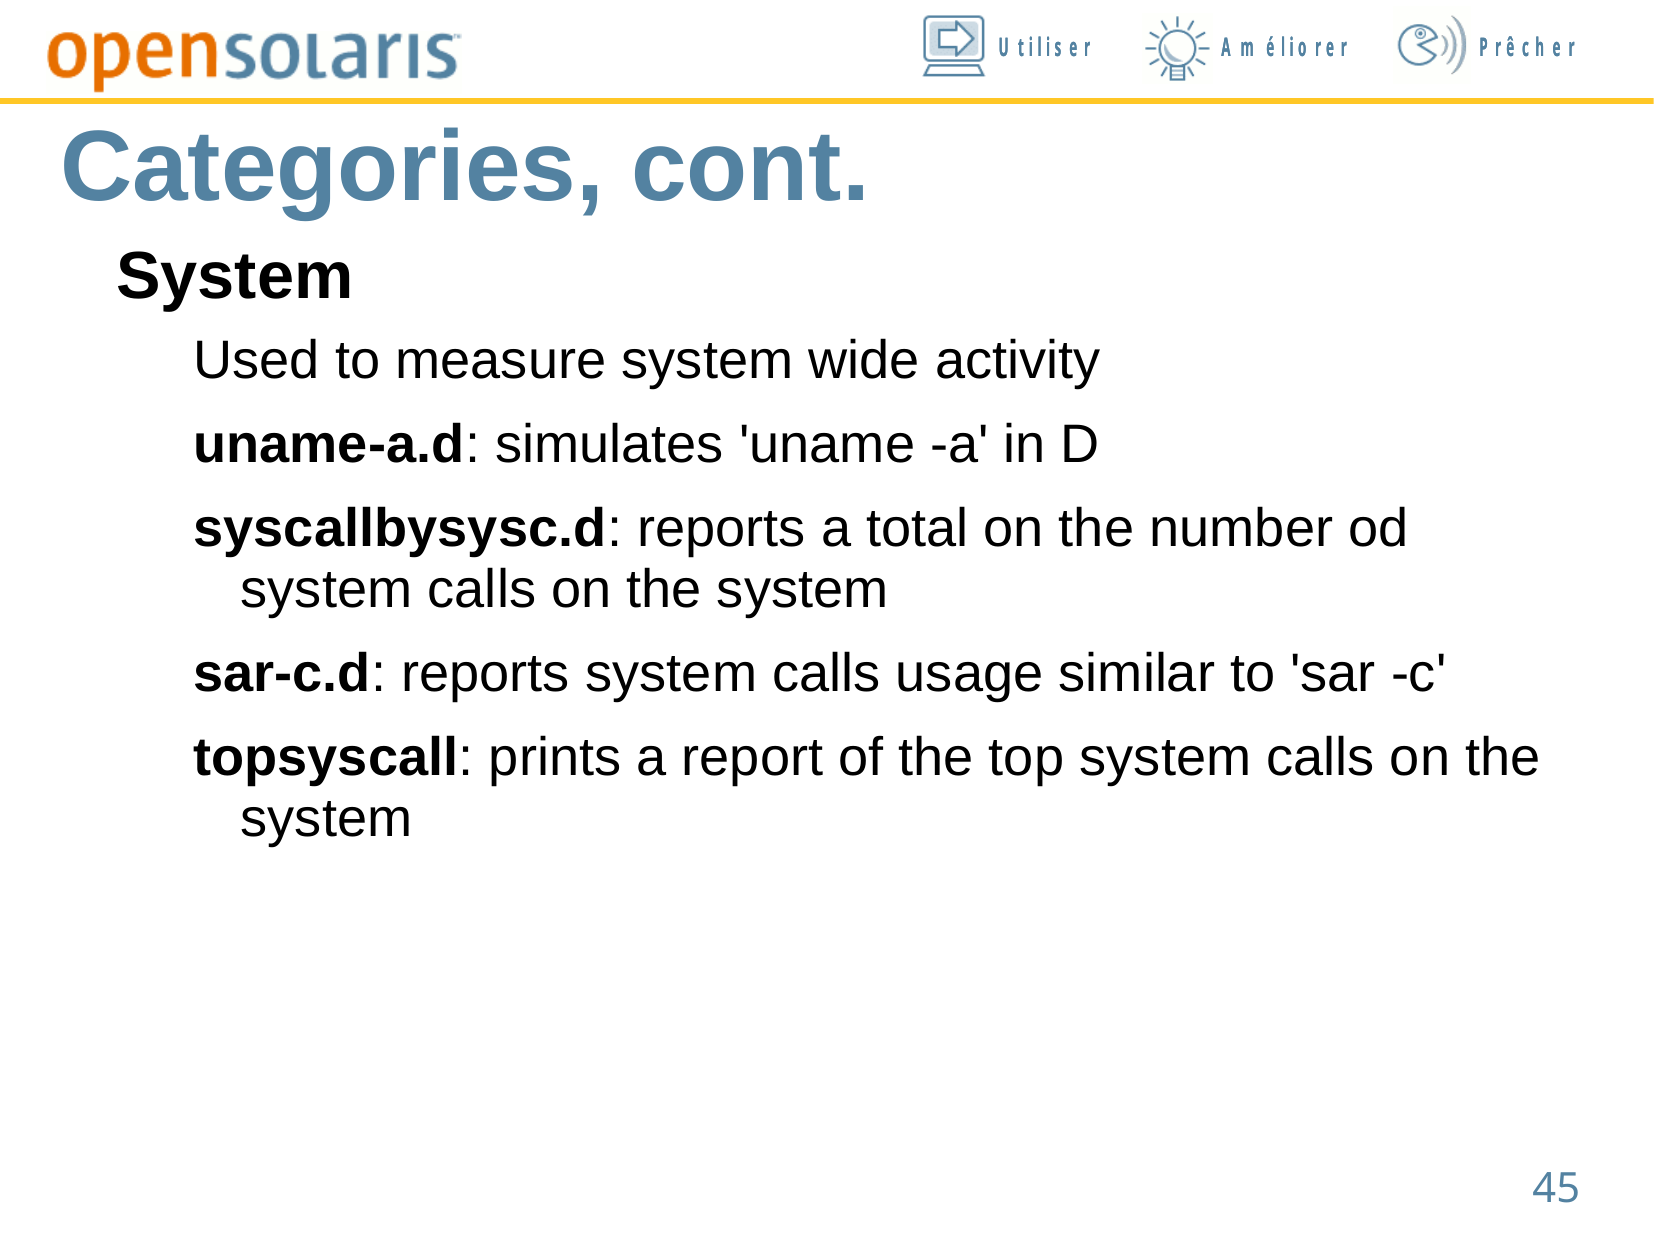

# Categories, cont.
System
Used to measure system wide activity
uname-a.d: simulates 'uname -a' in D
syscallbysysc.d: reports a total on the number od system calls on the system
sar-c.d: reports system calls usage similar to 'sar -c'
topsyscall: prints a report of the top system calls on the system